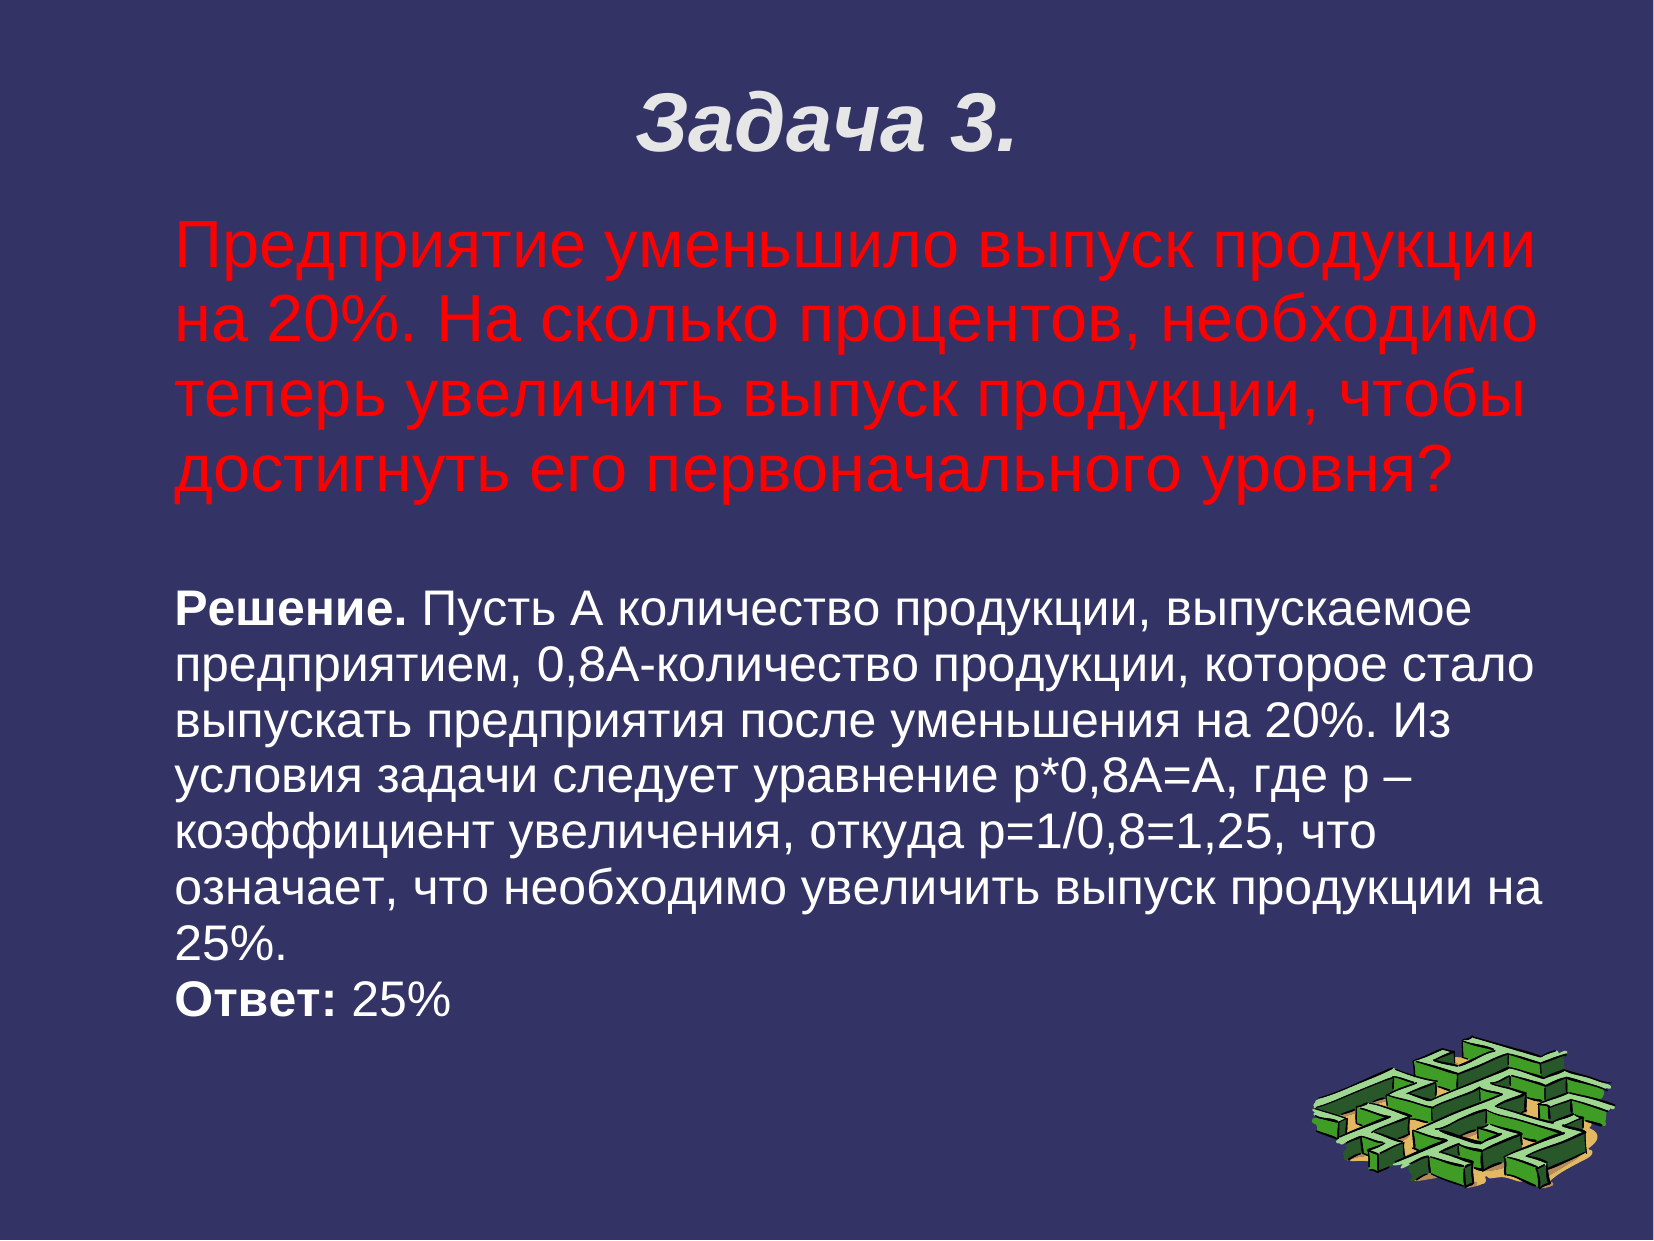

# Задача 3.
Предприятие уменьшило выпуск продукции на 20%. На сколько процентов, необходимо  теперь увеличить выпуск продукции, чтобы достигнуть его первоначального уровня?
Решение. Пусть А количество продукции, выпускаемое предприятием, 0,8А-количество продукции, которое стало выпускать предприятия после уменьшения на 20%. Из условия задачи следует уравнение р*0,8А=А, где р –коэффициент увеличения, откуда р=1/0,8=1,25, что означает, что необходимо увеличить выпуск продукции на 25%.
Ответ: 25%